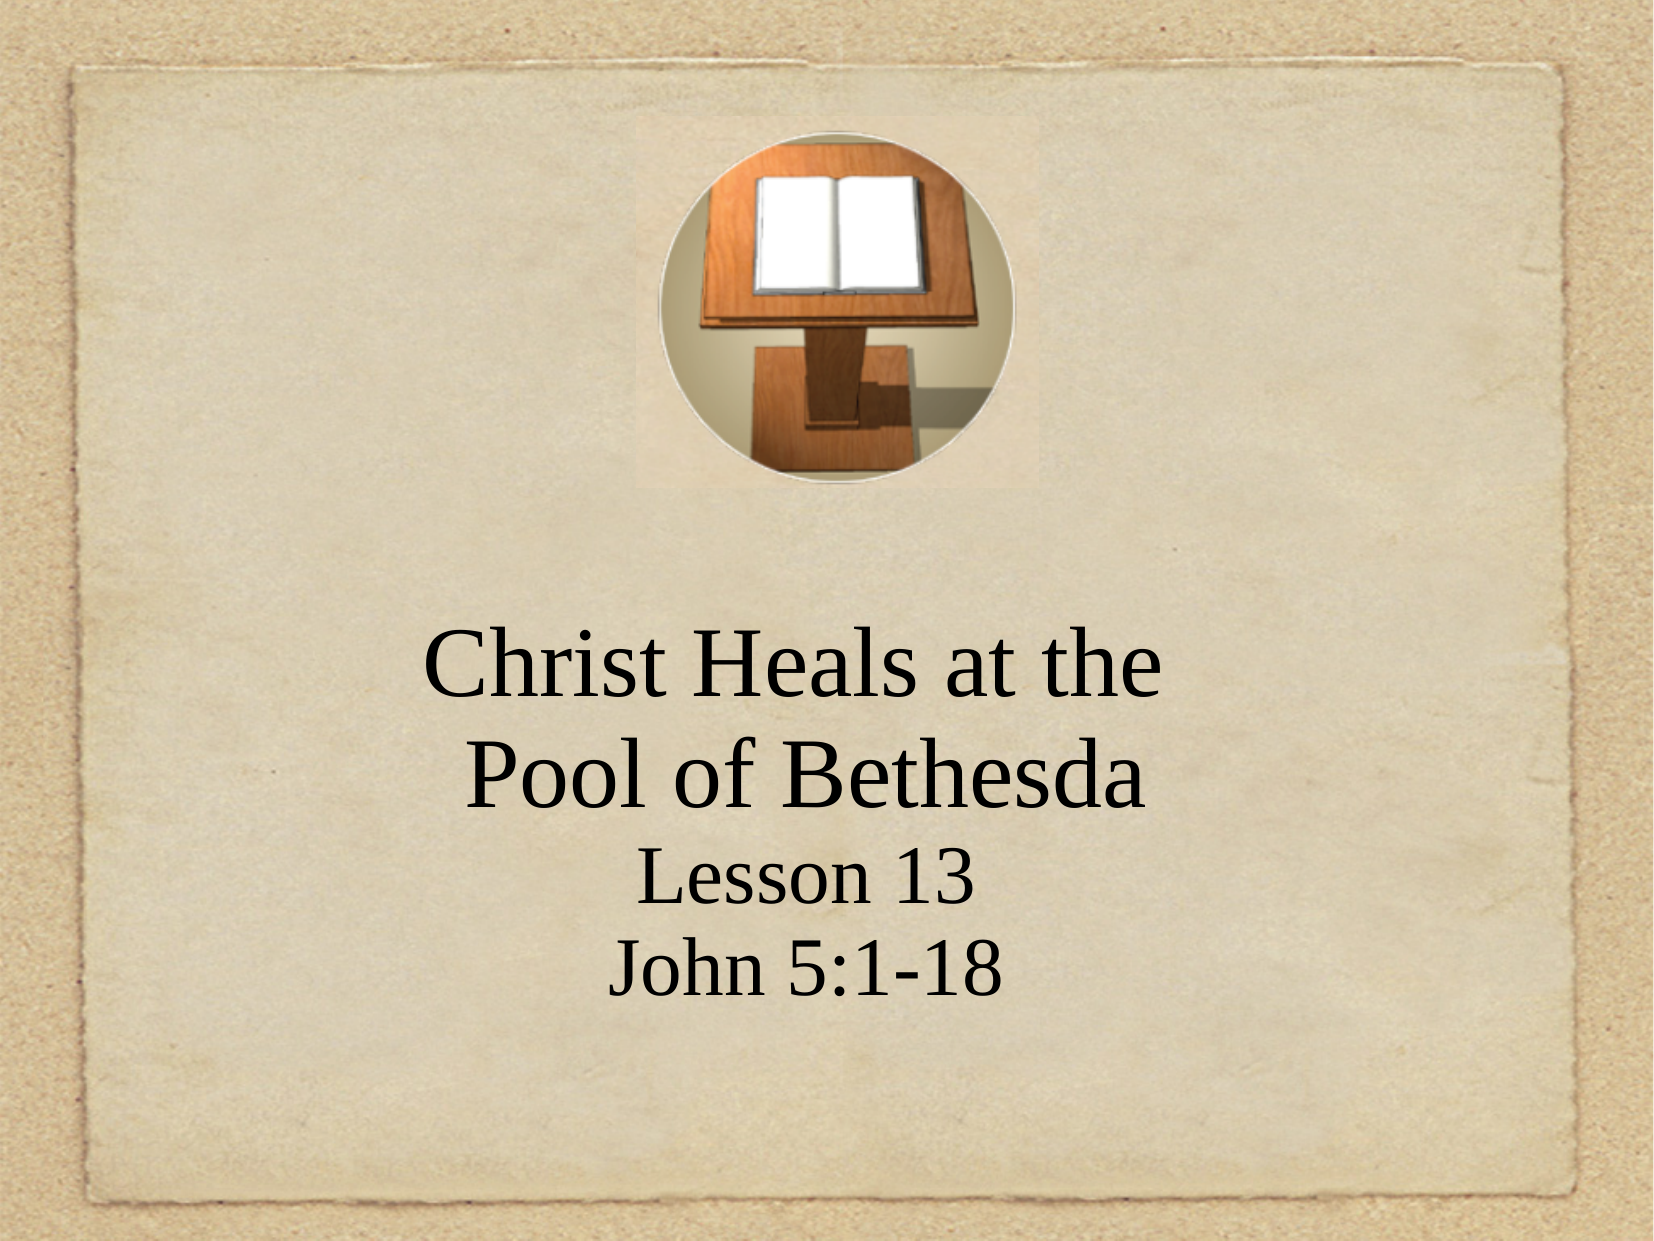

#
Christ Heals at the
Pool of Bethesda
Lesson 13
John 5:1-18